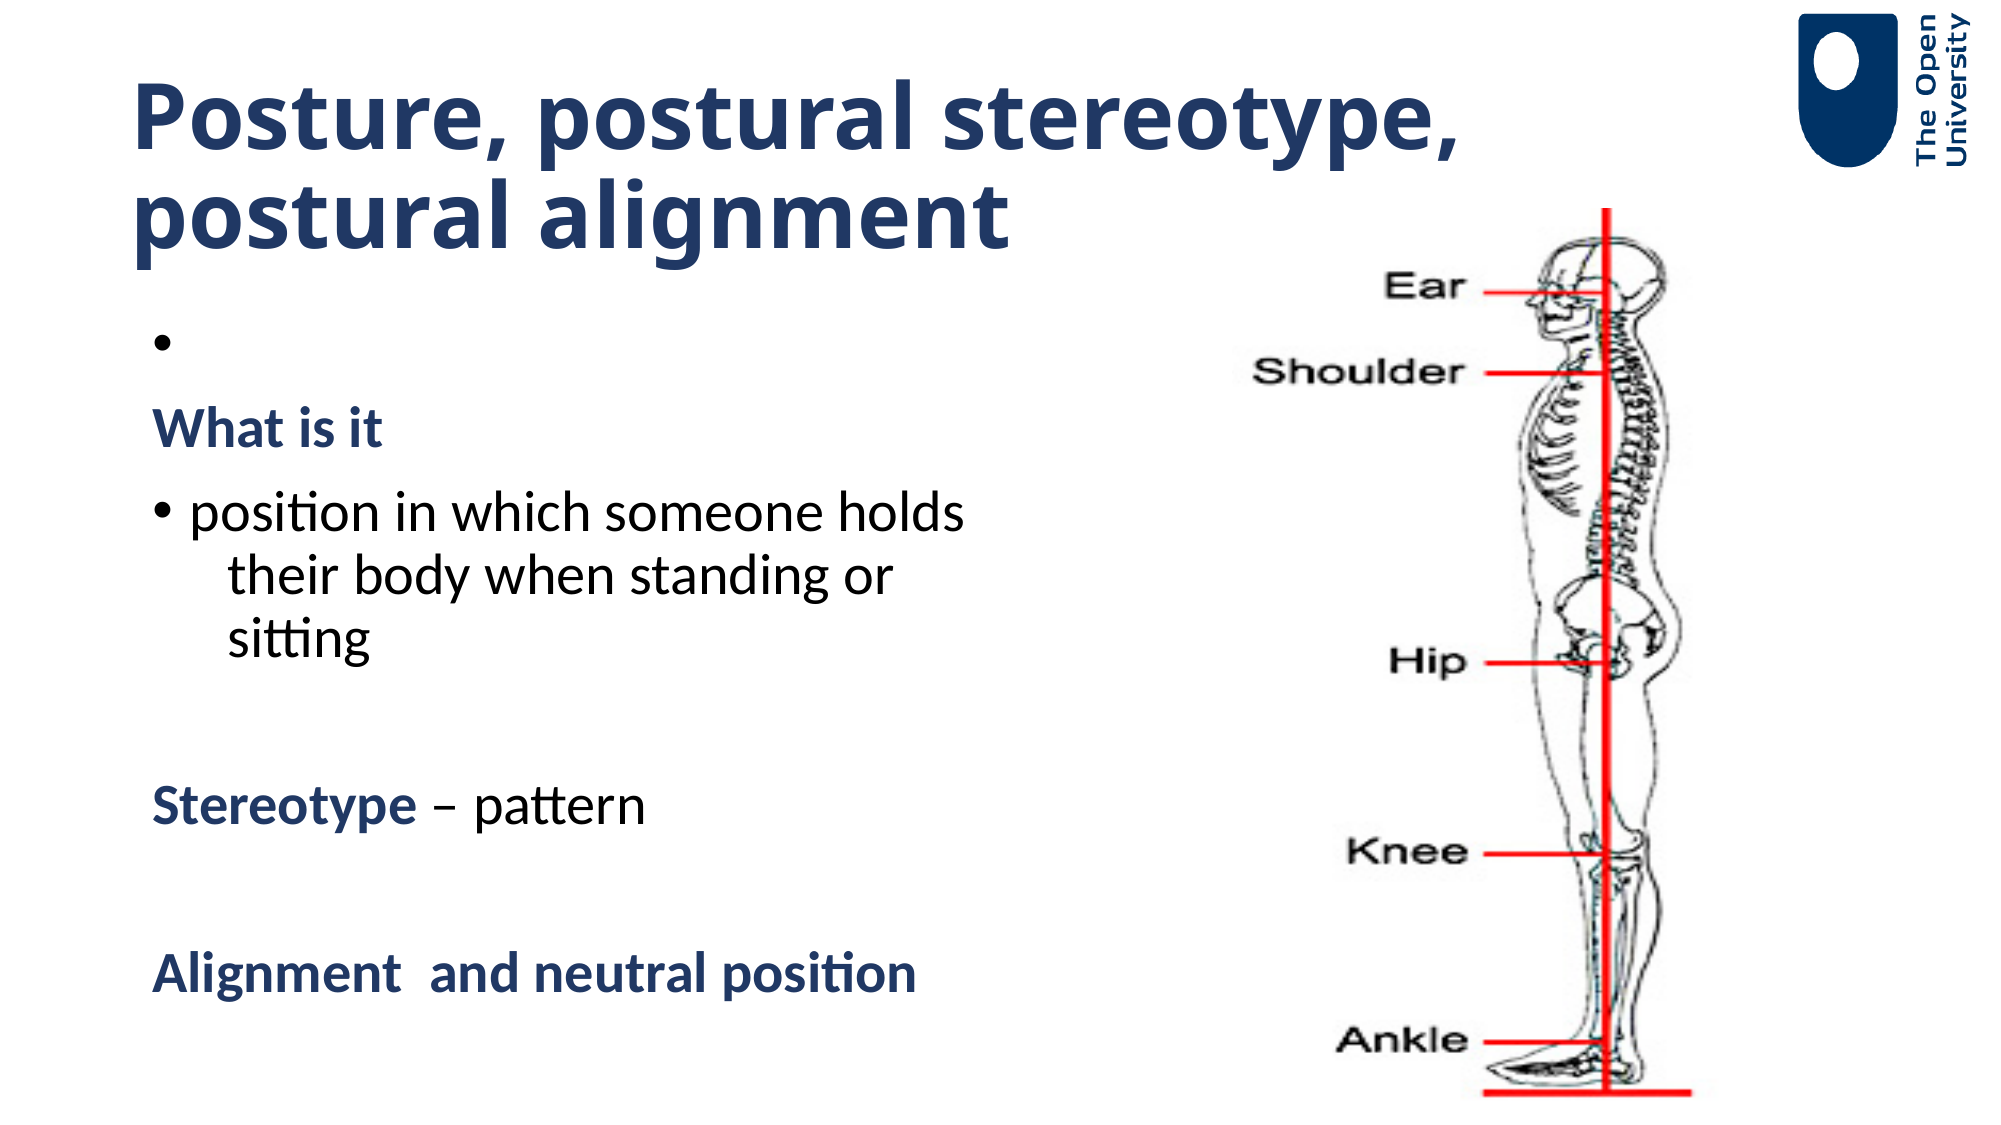

# Posture, postural stereotype, postural alignment
What is it
position in which someone holds their body when standing or sitting
Stereotype – pattern
Alignment and neutral position